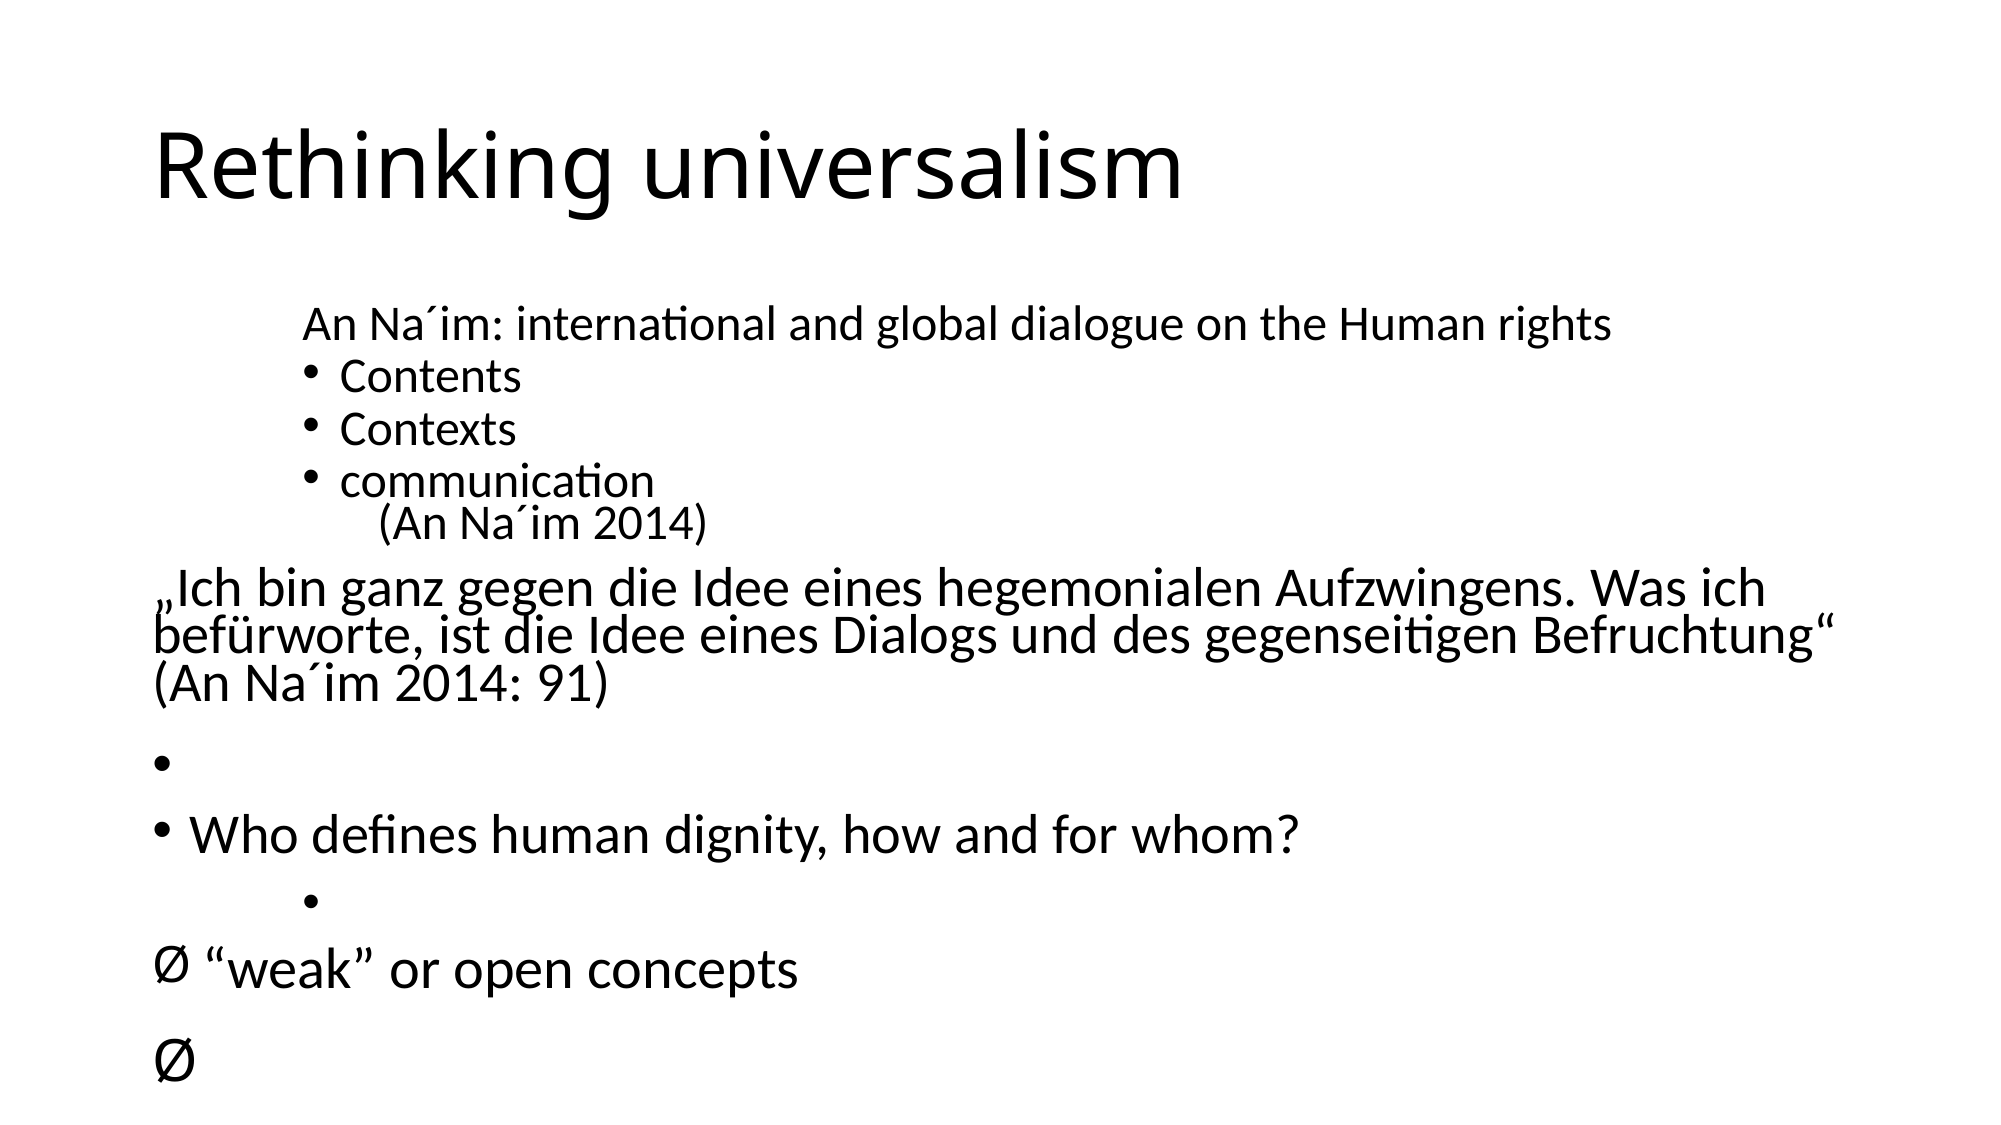

# Rethinking universalism
An Na´im: international and global dialogue on the Human rights
Contents
Contexts
communication
(An Na´im 2014)
„Ich bin ganz gegen die Idee eines hegemonialen Aufzwingens. Was ich befürworte, ist die Idee eines Dialogs und des gegenseitigen Befruchtung“ (An Na´im 2014: 91)
Who defines human dignity, how and for whom?
 “weak” or open concepts